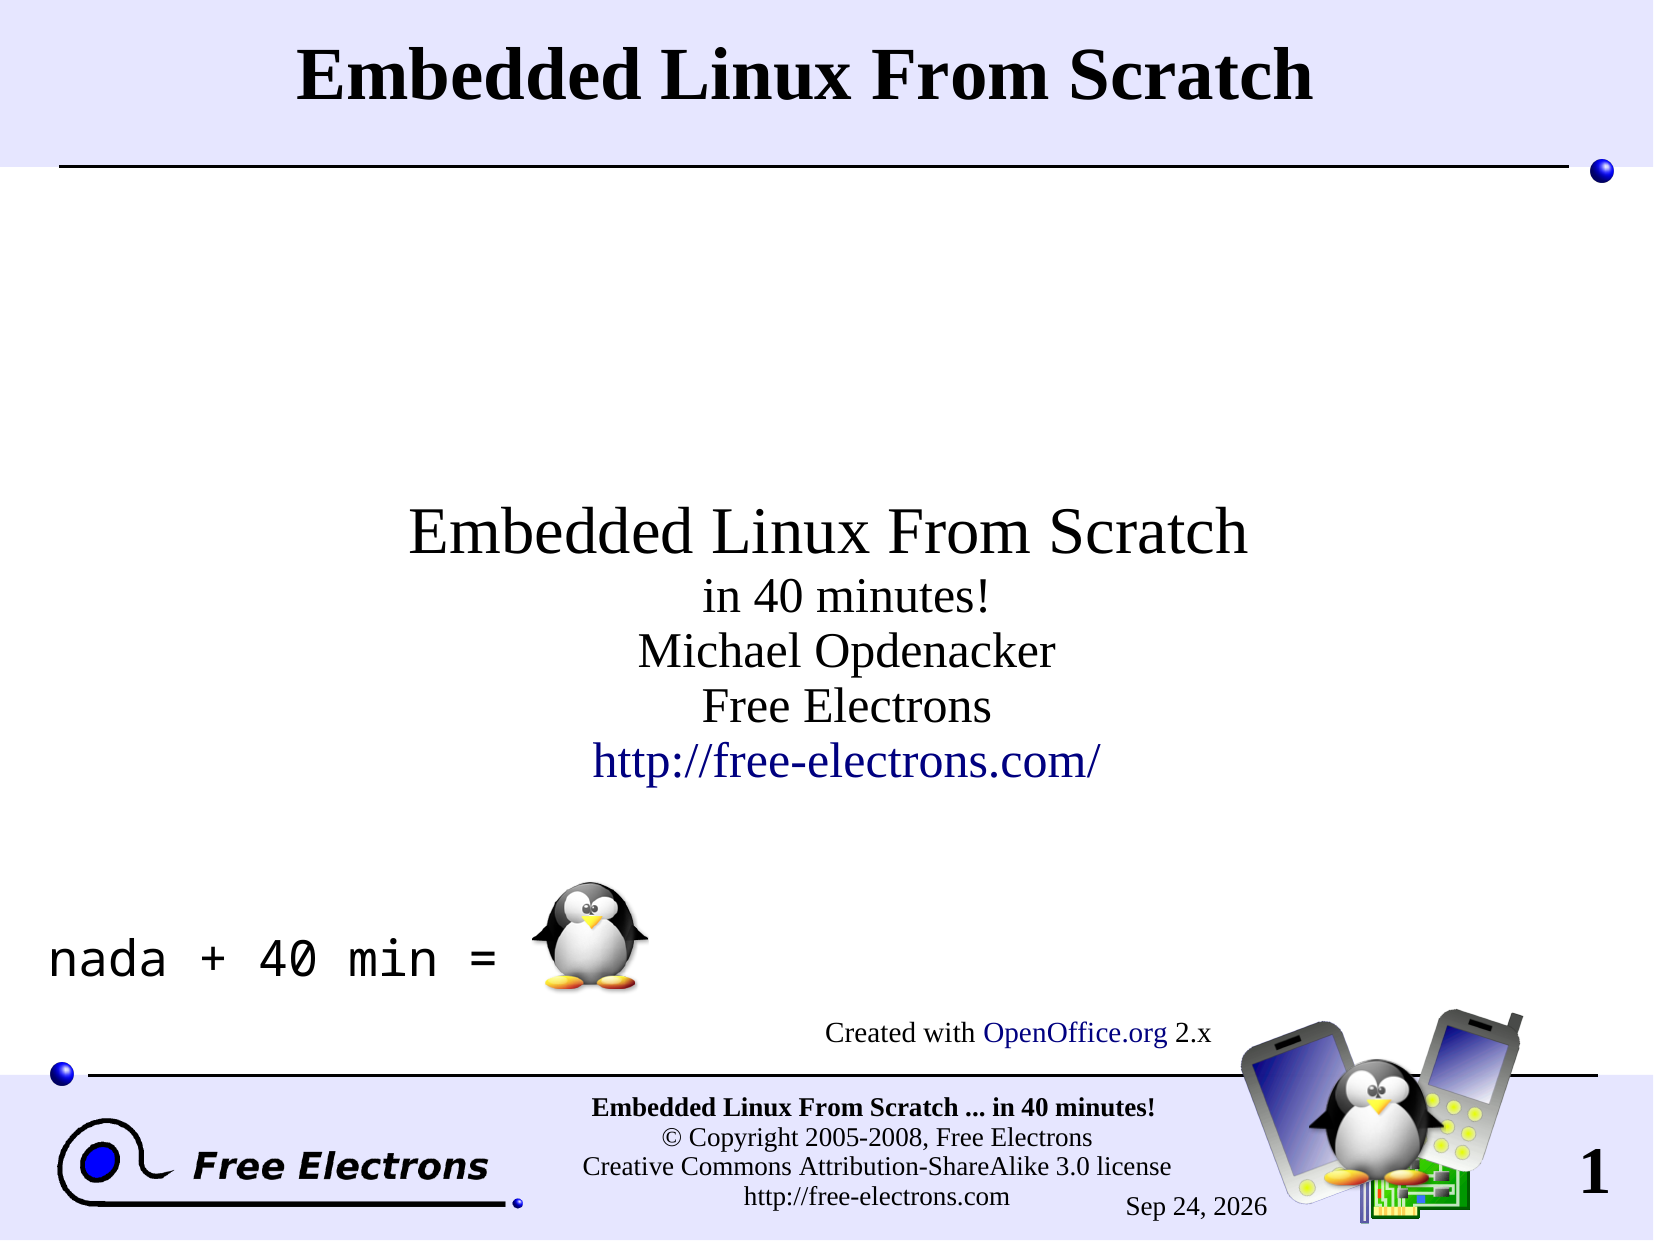

# Embedded Linux From Scratch
Embedded Linux From Scratch
in 40 minutes!
Michael Opdenacker
Free Electrons
http://free-electrons.com/
nada + 40 min =
Created with OpenOffice.org 2.x